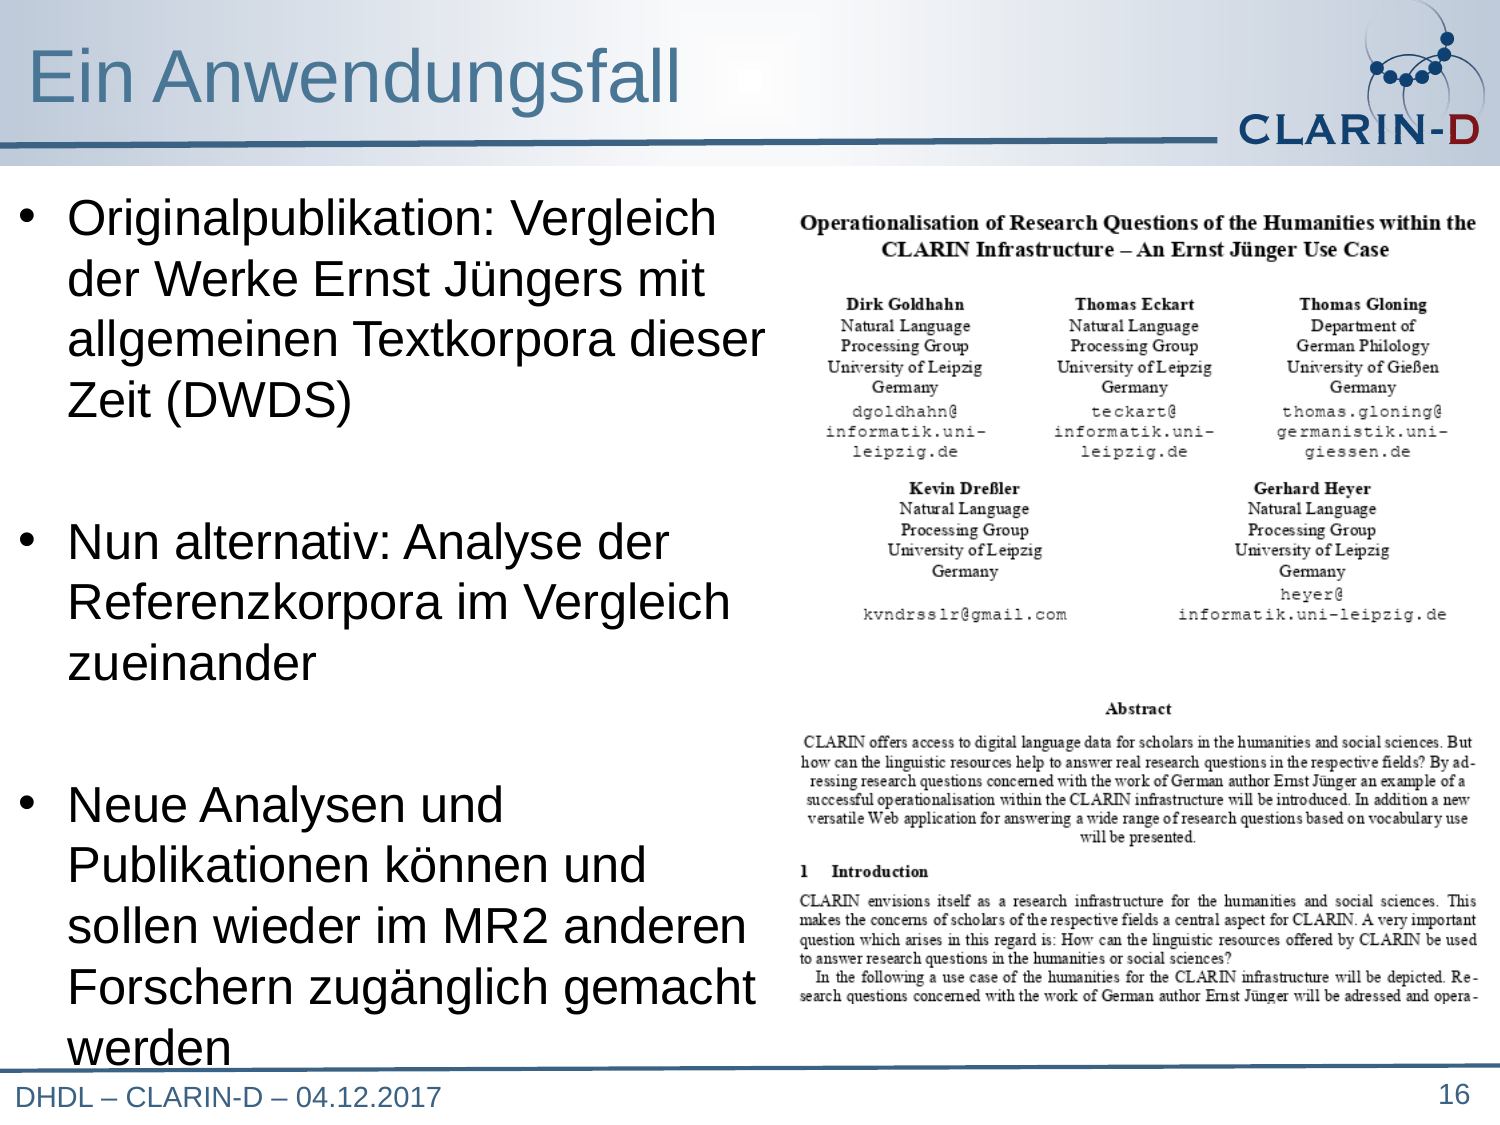

# Ein Anwendungsfall
Originalpublikation: Vergleich der Werke Ernst Jüngers mit allgemeinen Textkorpora dieser Zeit (DWDS)
Nun alternativ: Analyse der Referenzkorpora im Vergleich zueinander
Neue Analysen und Publikationen können und sollen wieder im MR2 anderen Forschern zugänglich gemacht werden